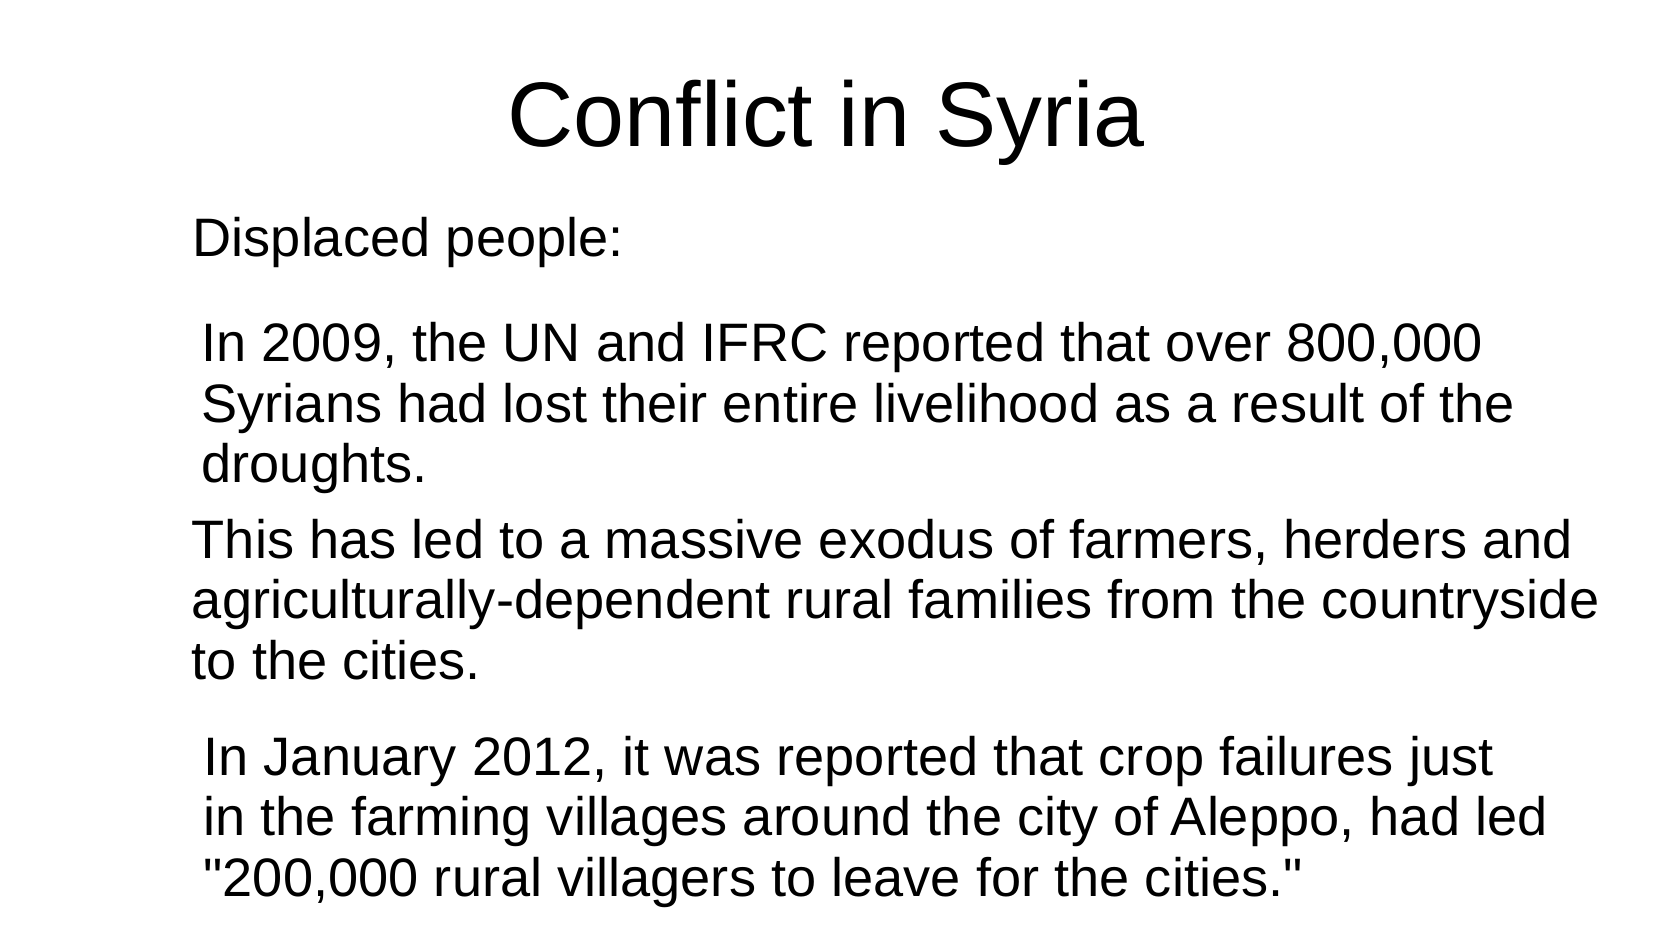

# Conflict in Syria
Displaced people:
In 2009, the UN and IFRC reported that over 800,000 Syrians had lost their entire livelihood as a result of the droughts.
This has led to a massive exodus of farmers, herders and agriculturally-dependent rural families from the countryside to the cities.
In January 2012, it was reported that crop failures just in the farming villages around the city of Aleppo, had led "200,000 rural villagers to leave for the cities."